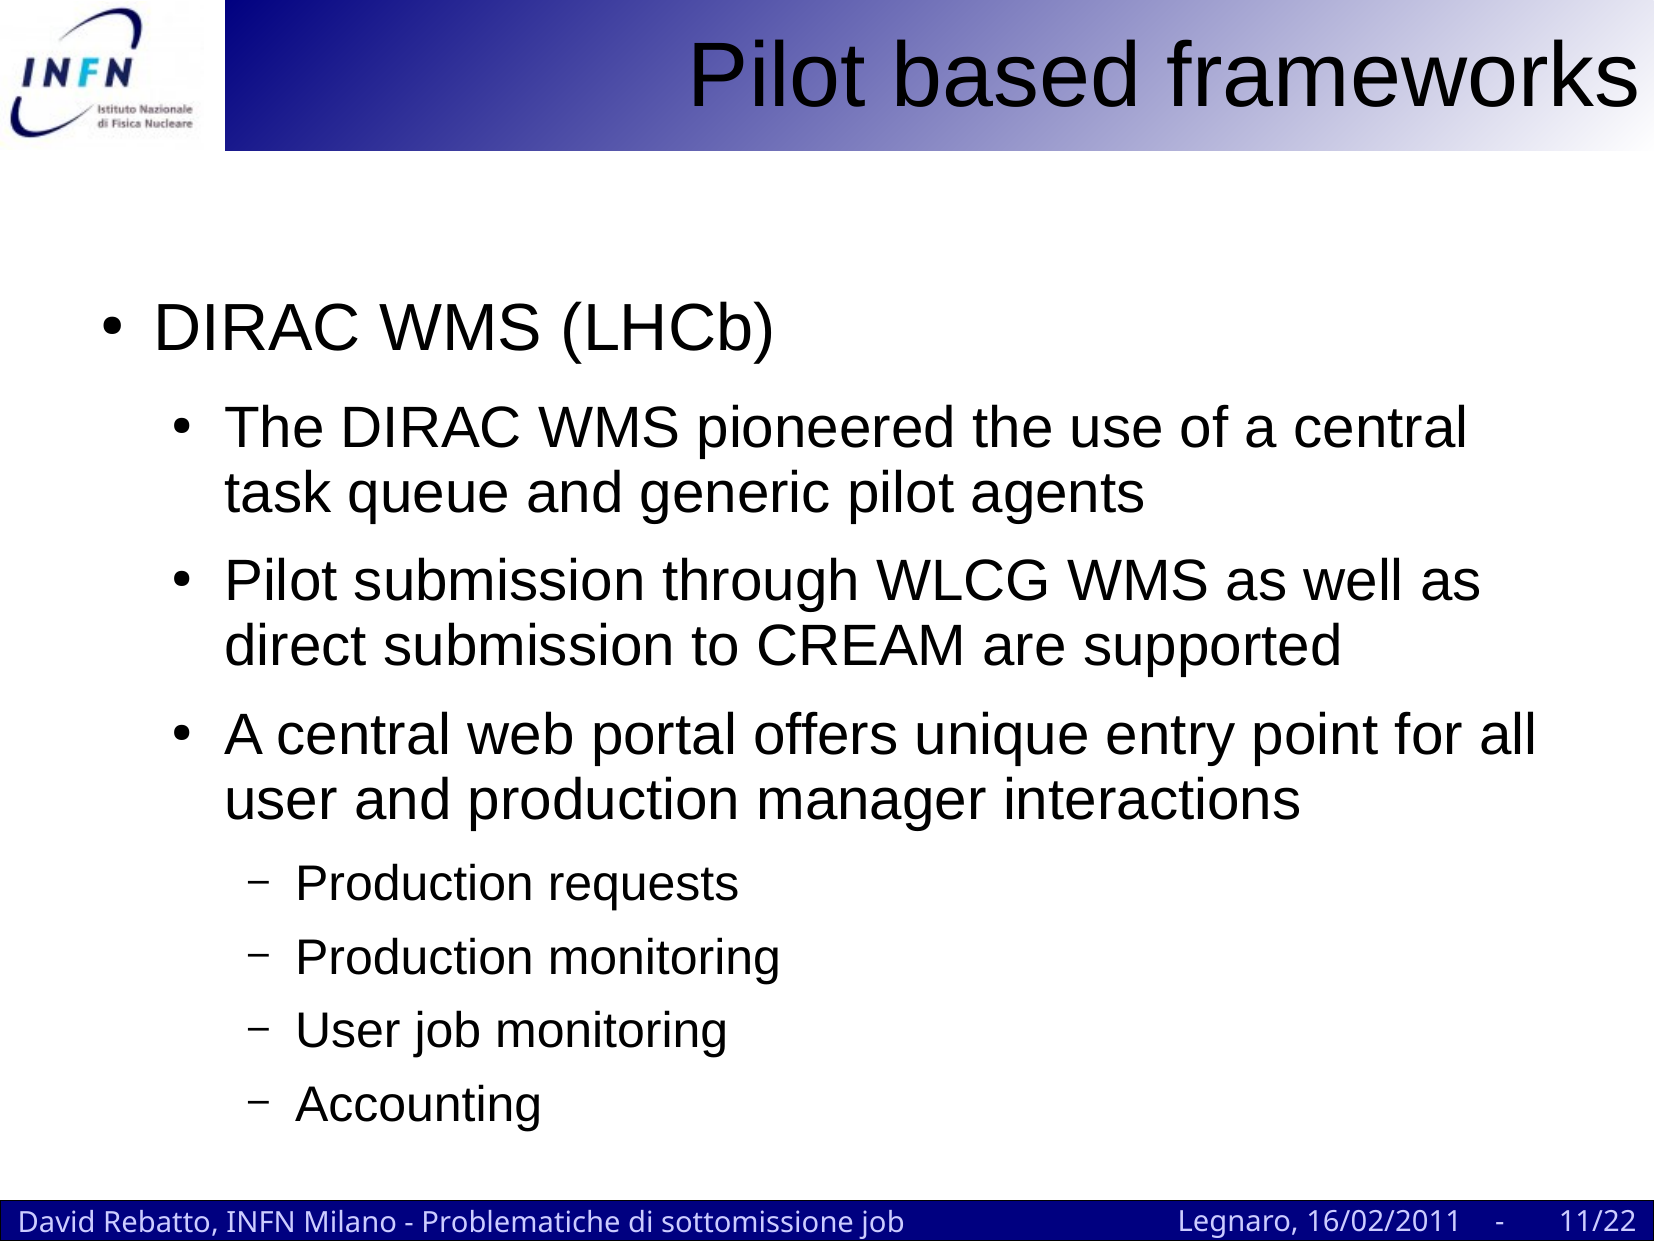

# Pilot based frameworks
DIRAC WMS (LHCb)
The DIRAC WMS pioneered the use of a central task queue and generic pilot agents
Pilot submission through WLCG WMS as well as direct submission to CREAM are supported
A central web portal offers unique entry point for all user and production manager interactions
Production requests
Production monitoring
User job monitoring
Accounting
Legnaro, 16/02/2011
11
David Rebatto, INFN Milano - Problematiche di sottomissione job